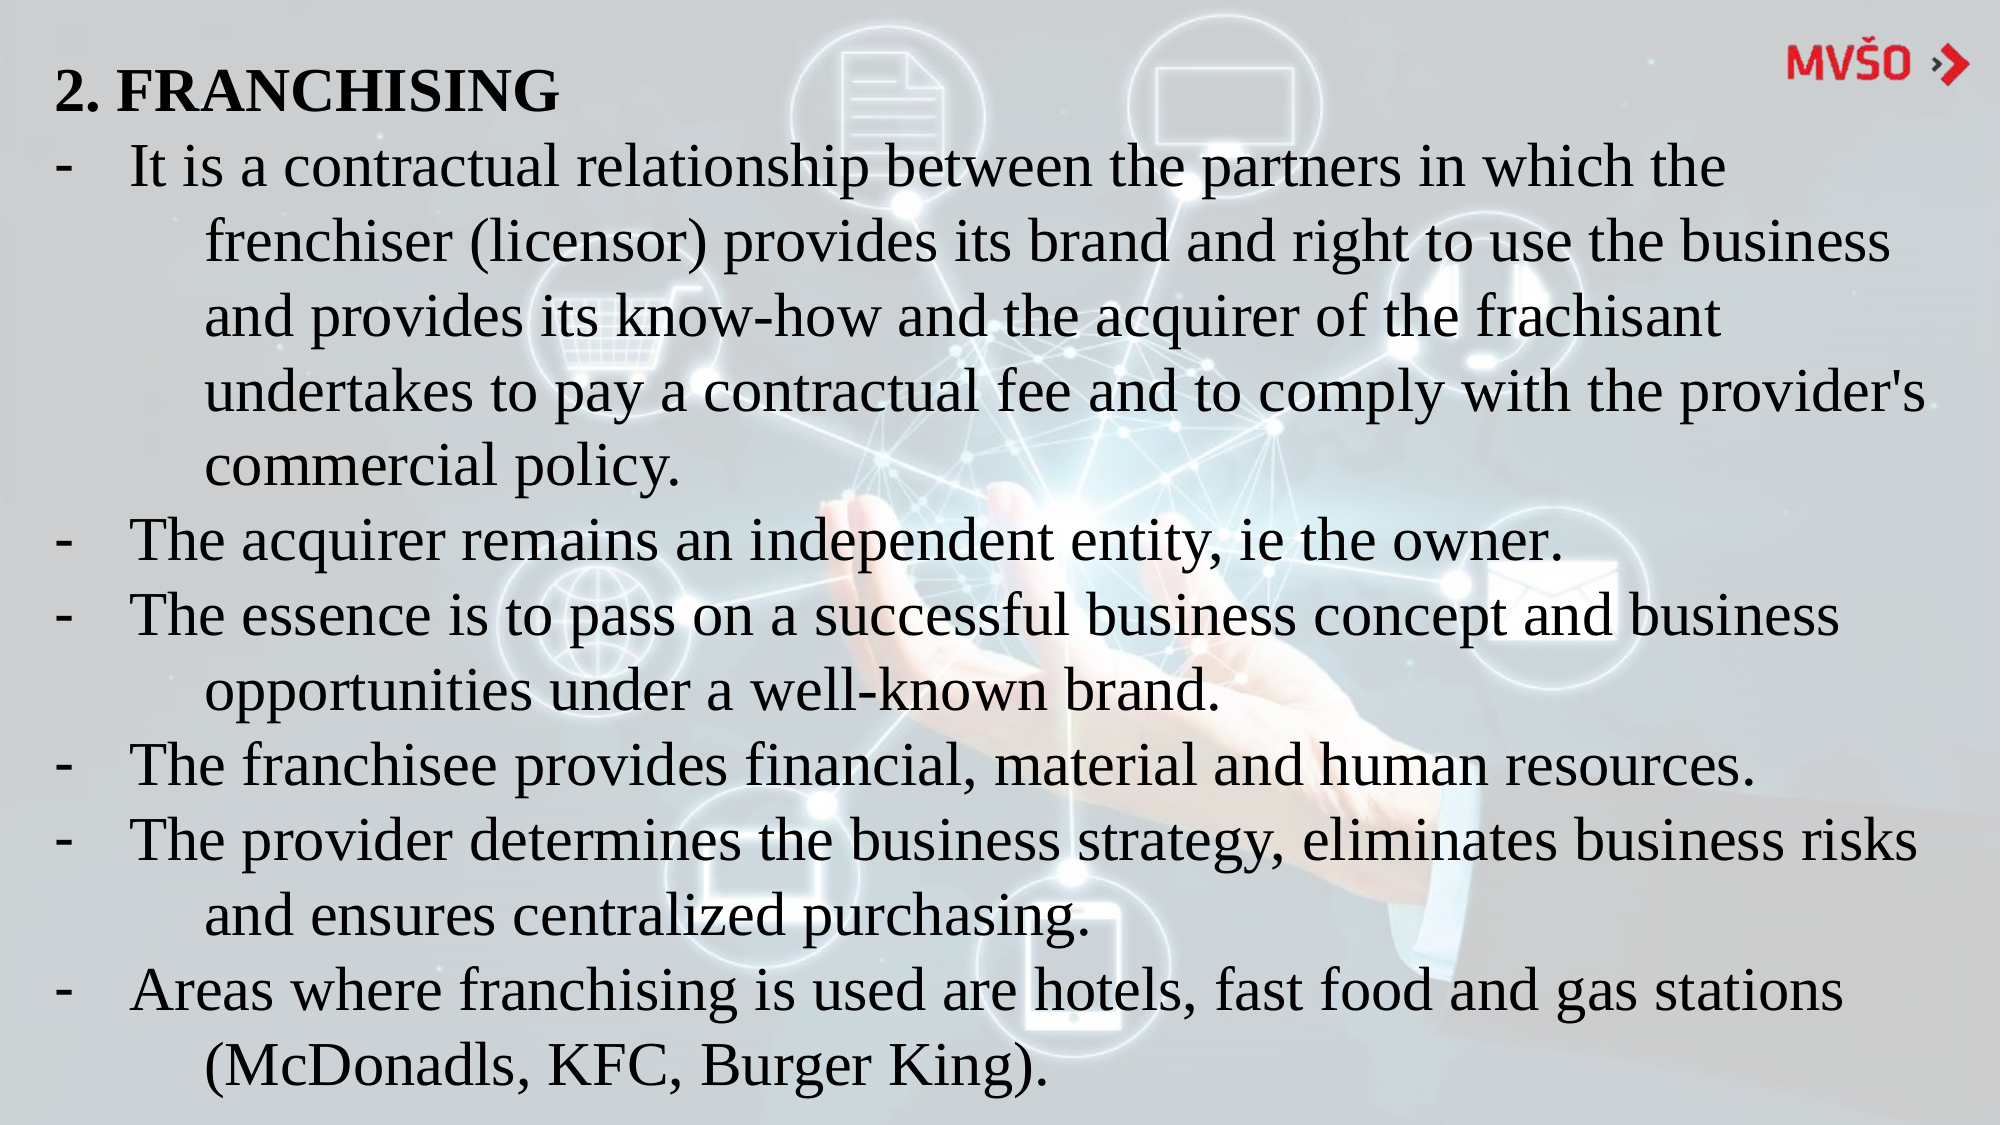

2. FRANCHISING
It is a contractual relationship between the partners in which the frenchiser (licensor) provides its brand and right to use the business and provides its know-how and the acquirer of the frachisant undertakes to pay a contractual fee and to comply with the provider's commercial policy.
The acquirer remains an independent entity, ie the owner.
The essence is to pass on a successful business concept and business opportunities under a well-known brand.
The franchisee provides financial, material and human resources.
The provider determines the business strategy, eliminates business risks and ensures centralized purchasing.
Areas where franchising is used are hotels, fast food and gas stations (McDonadls, KFC, Burger King).